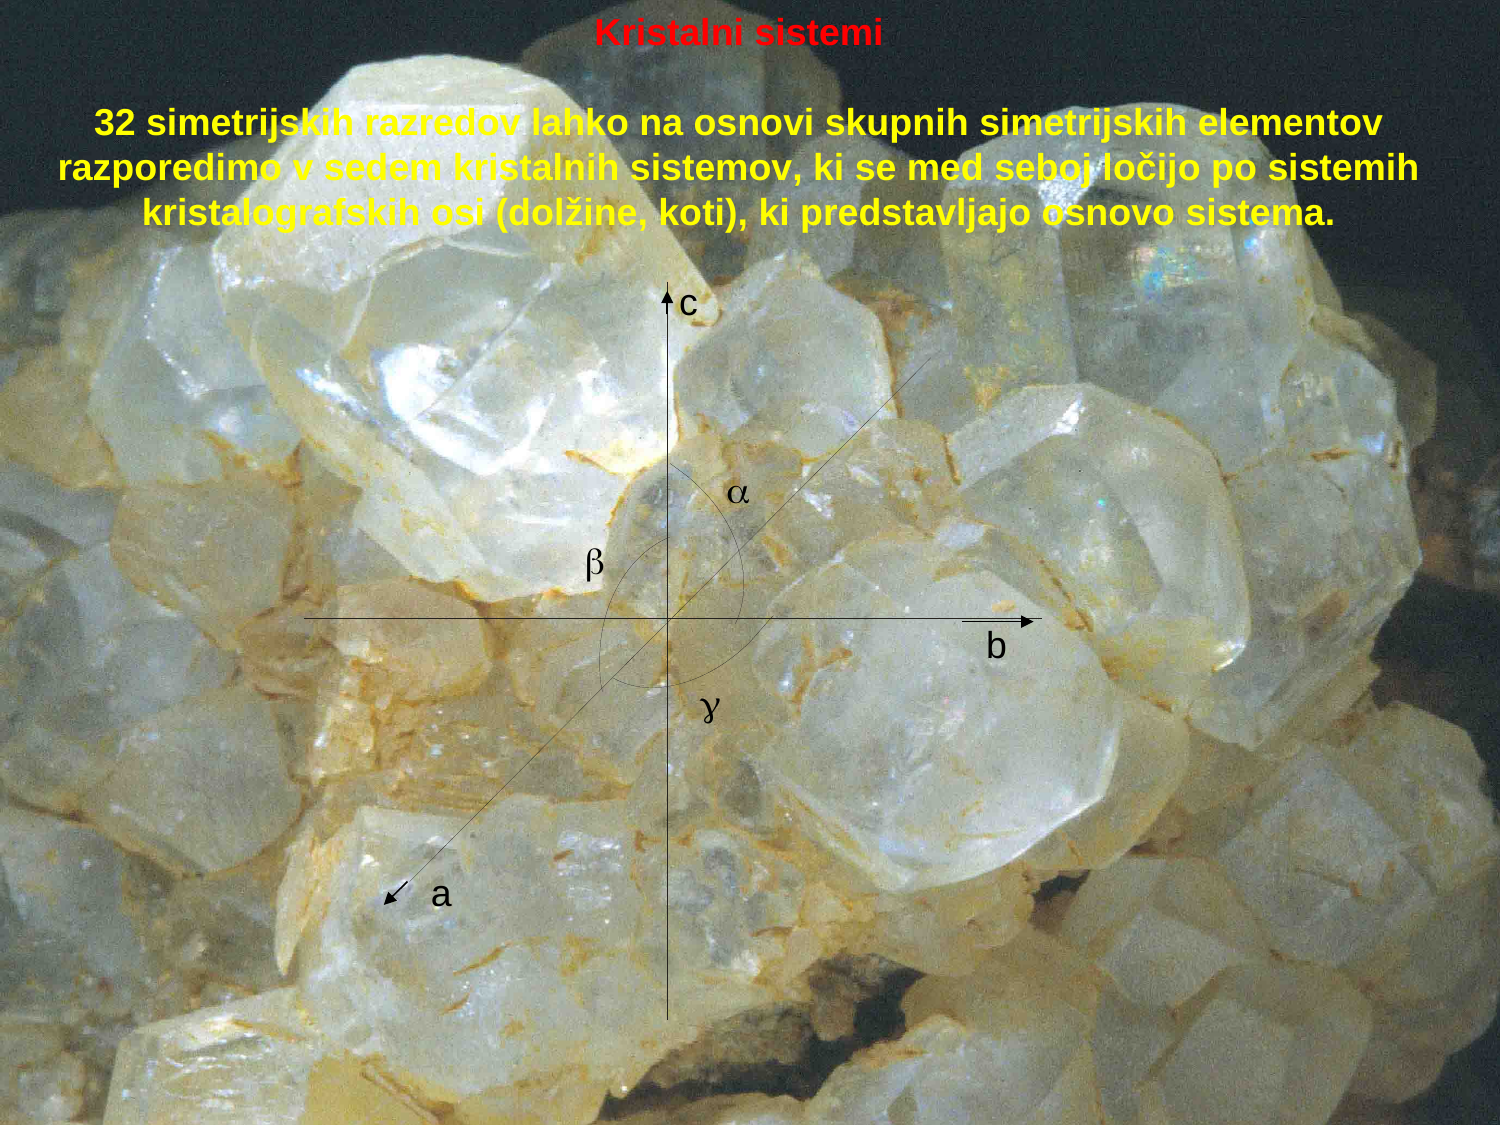

Kristalni sistemi
32 simetrijskih razredov lahko na osnovi skupnih simetrijskih elementov razporedimo v sedem kristalnih sistemov, ki se med seboj ločijo po sistemih kristalografskih osi (dolžine, koti), ki predstavljajo osnovo sistema.
c


b

a